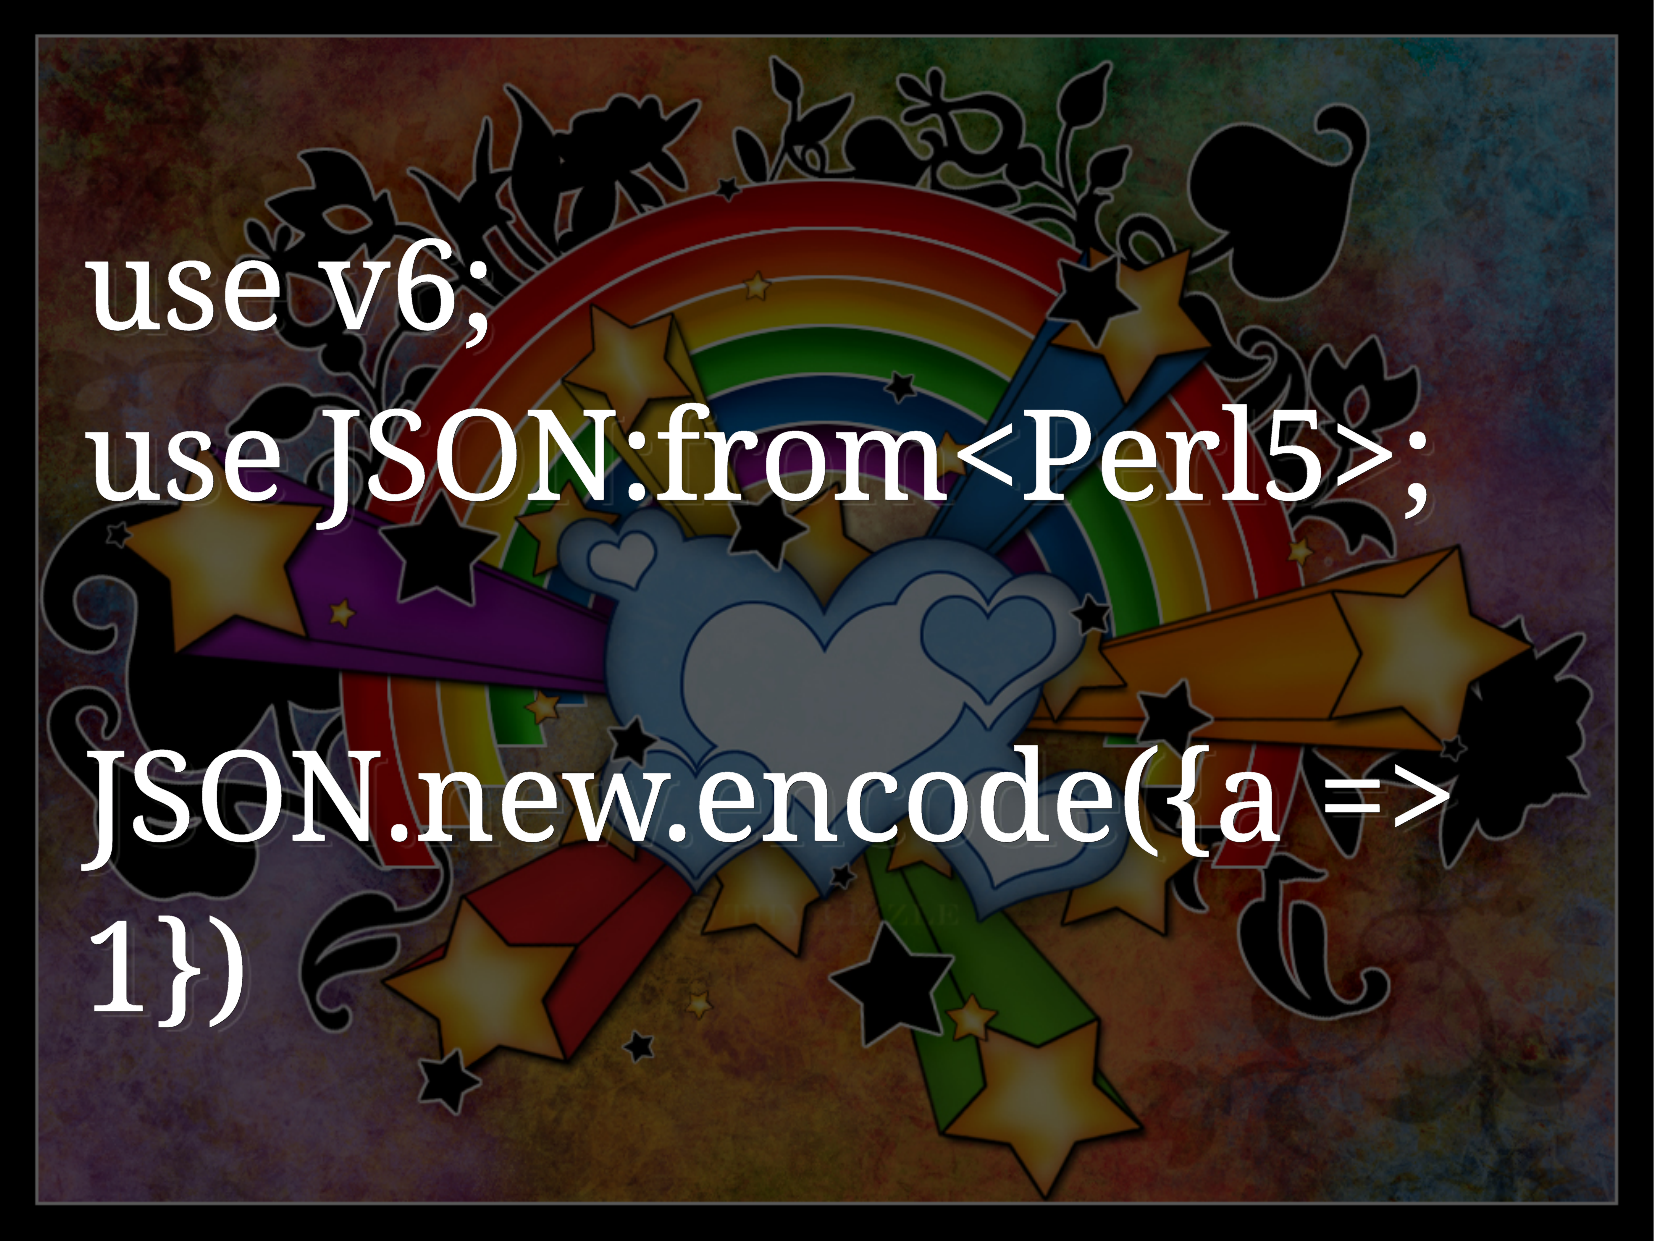

#
use v6;
use JSON:from<Perl5>;
JSON.new.encode({a => 1})